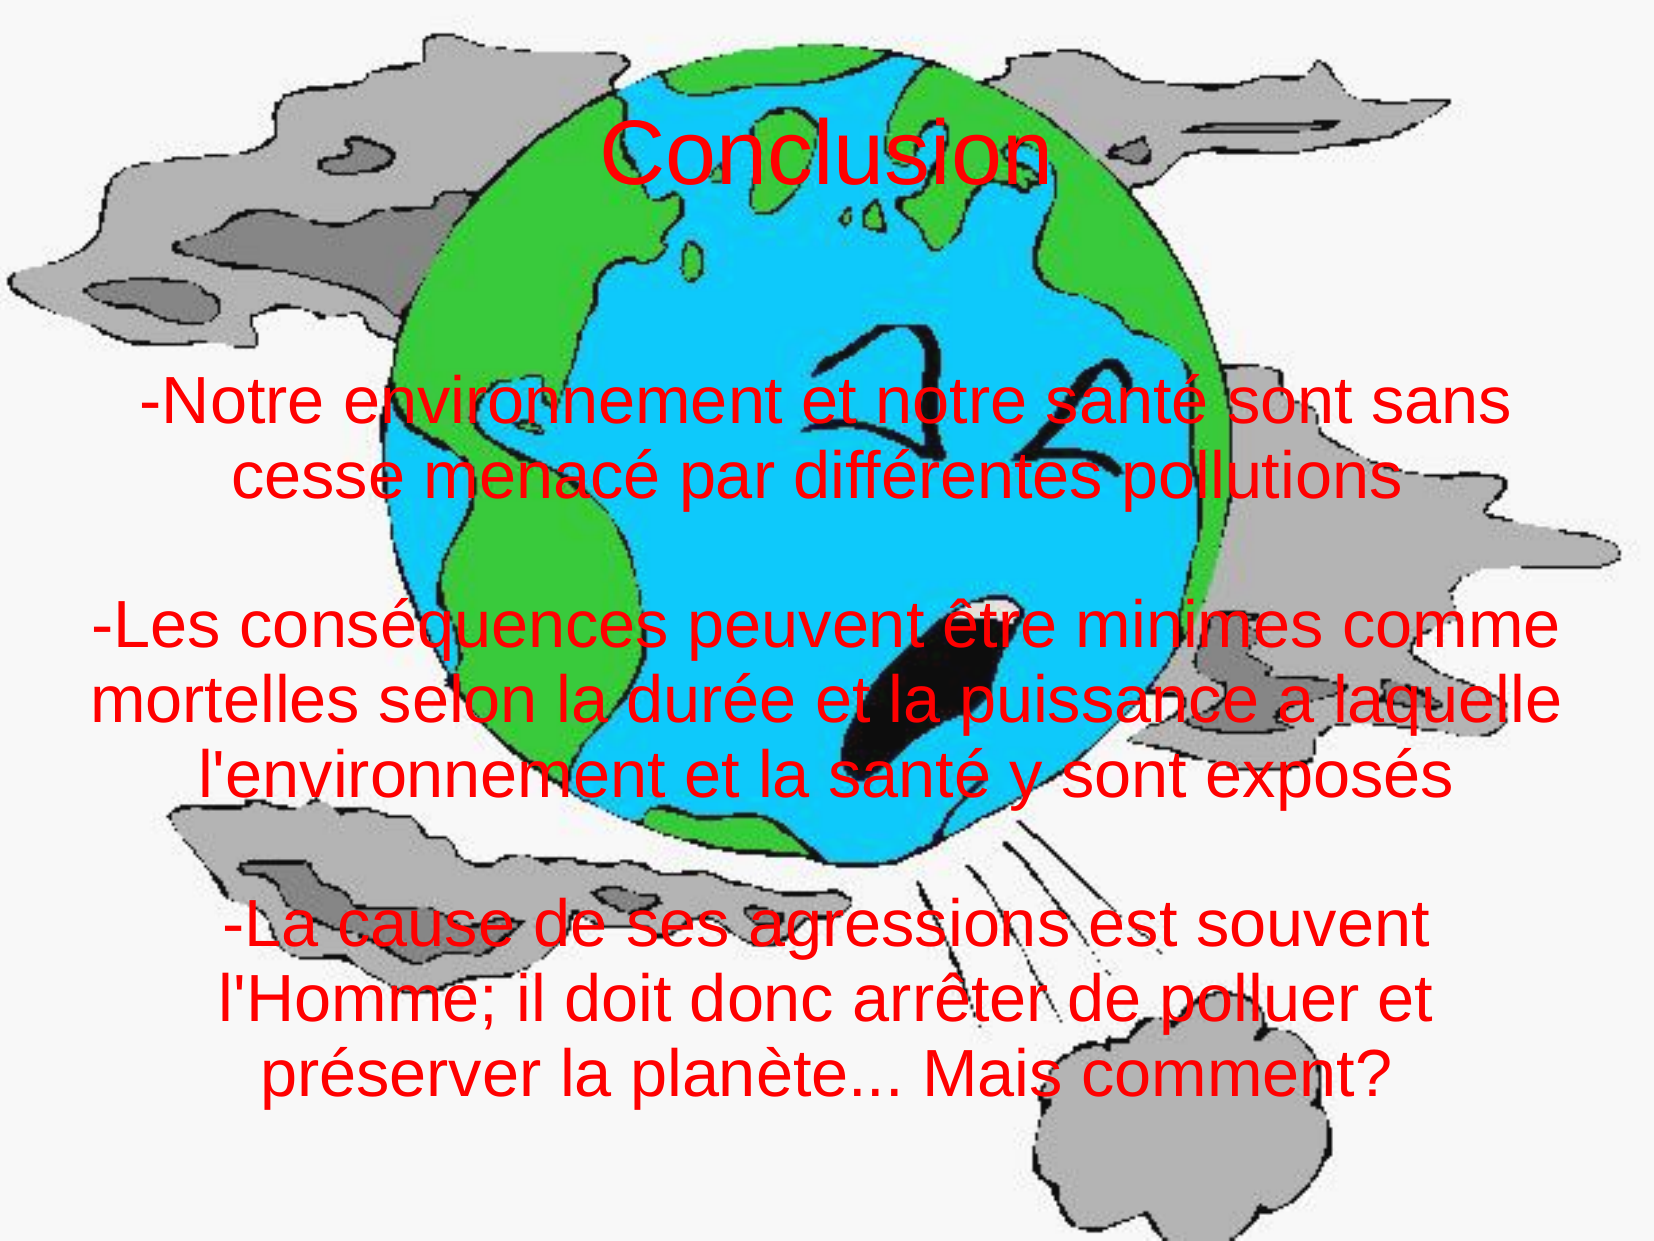

# Conclusion
-Notre environnement et notre santé sont sans cesse menacé par différentes pollutions
-Les conséquences peuvent être minimes comme mortelles selon la durée et la puissance a laquelle l'environnement et la santé y sont exposés
-La cause de ses agressions est souvent l'Homme; il doit donc arrêter de polluer et préserver la planète... Mais comment?